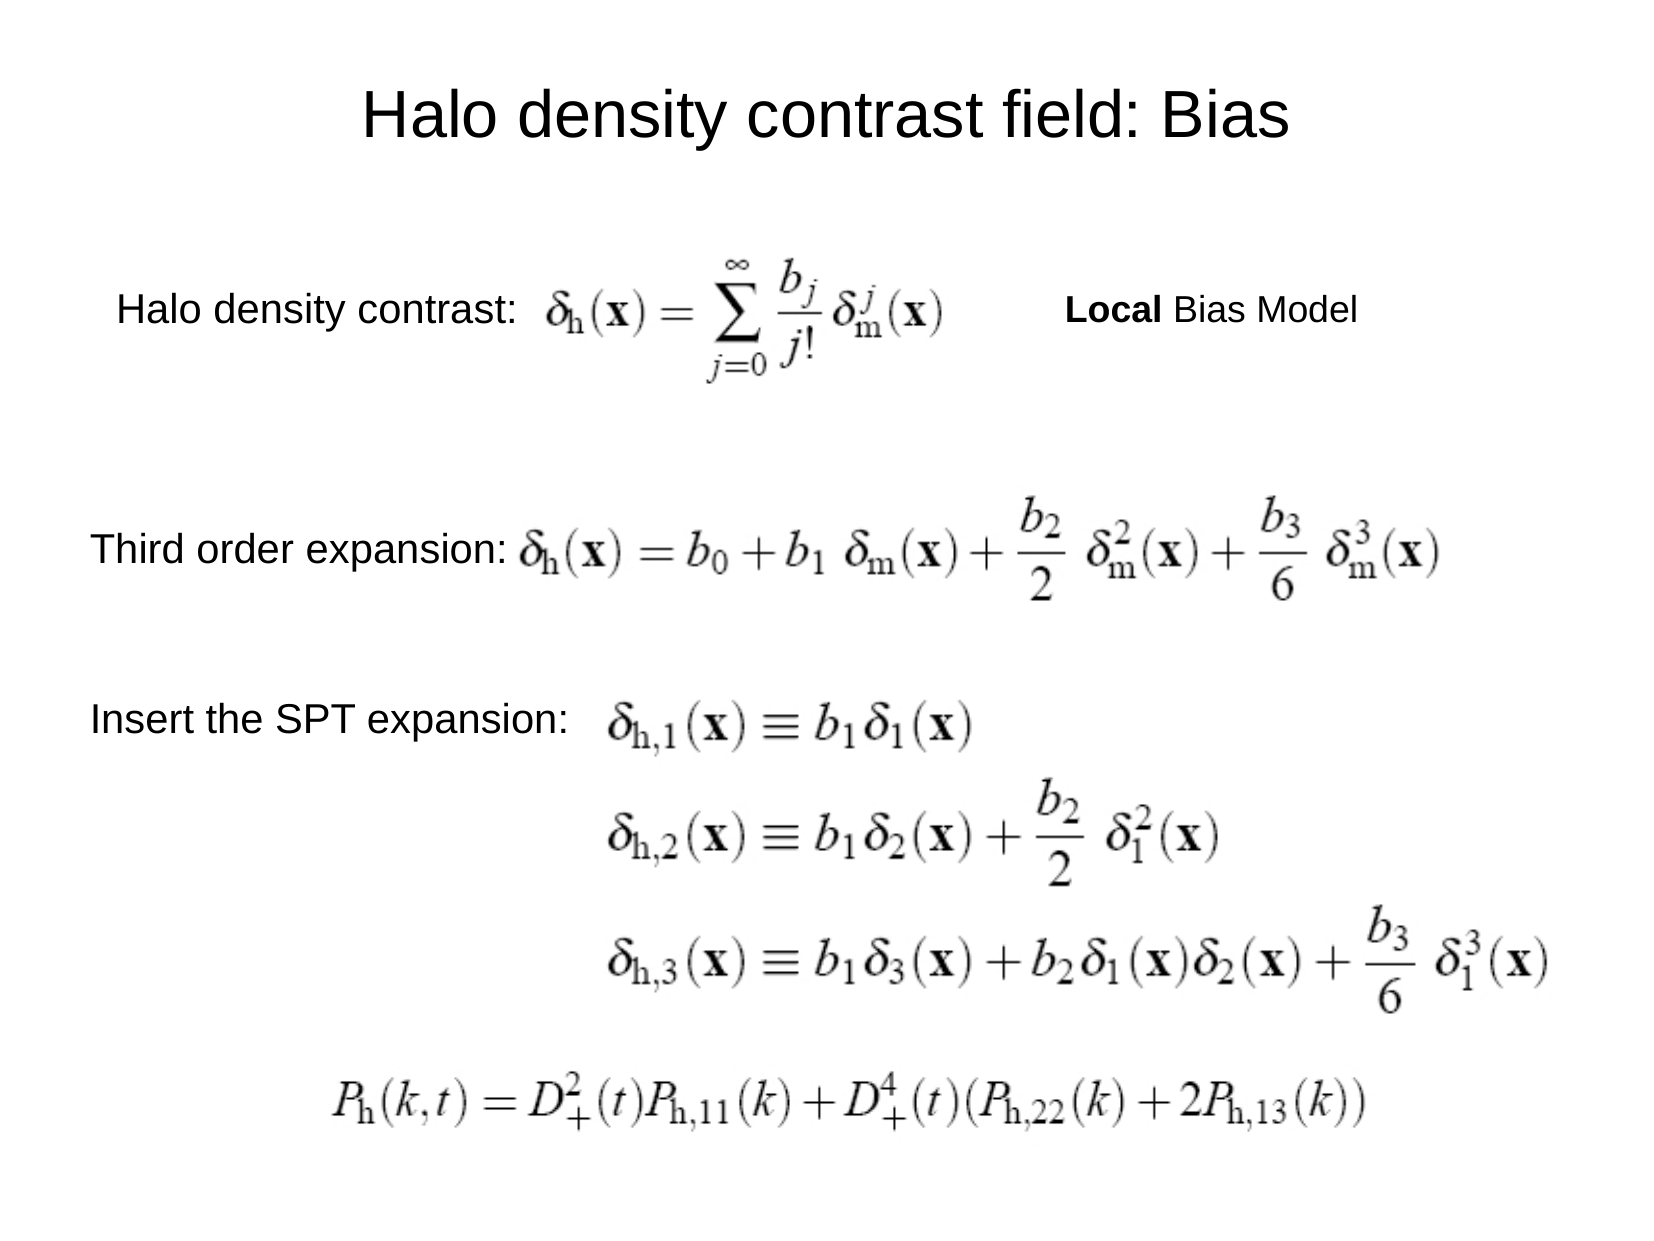

Halo density contrast field: Bias
Halo density contrast:
Local Bias Model
Third order expansion:
Insert the SPT expansion: